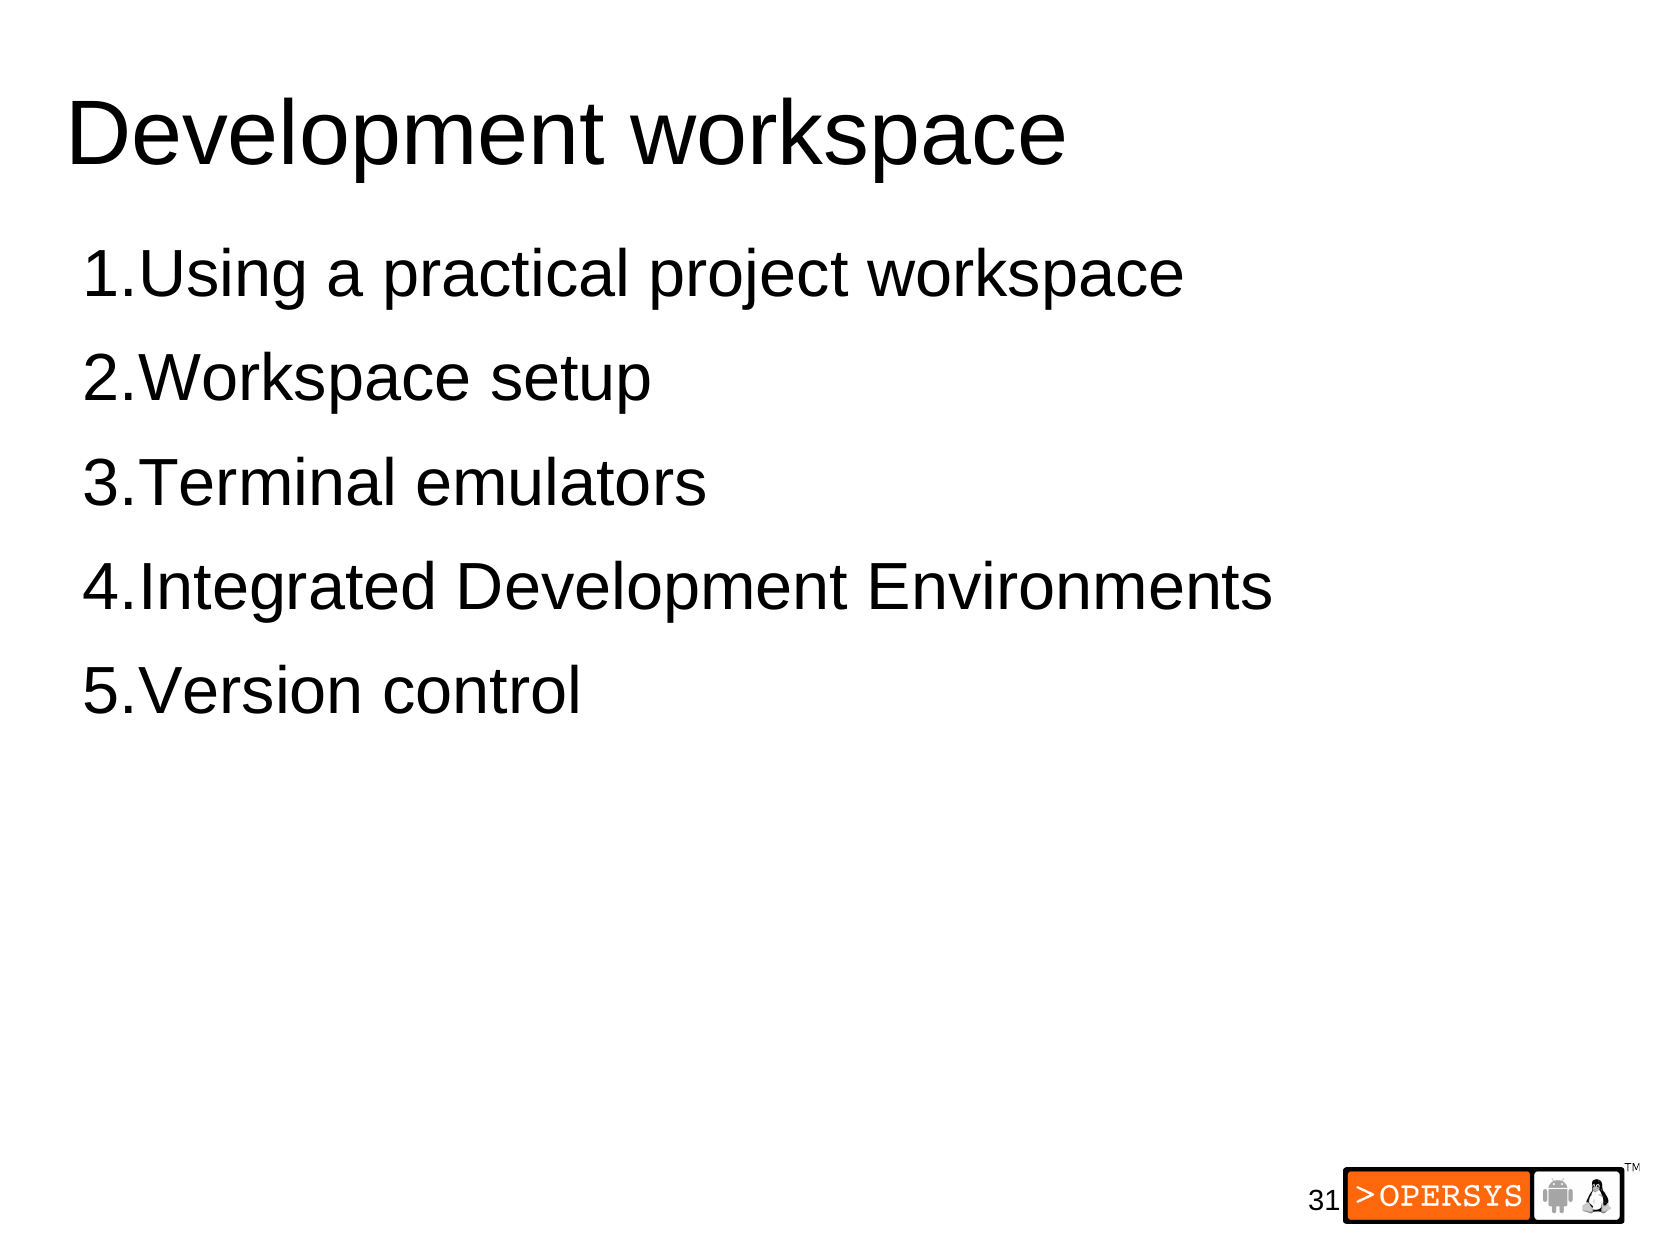

# Development workspace
Using a practical project workspace
Workspace setup
Terminal emulators
Integrated Development Environments
Version control